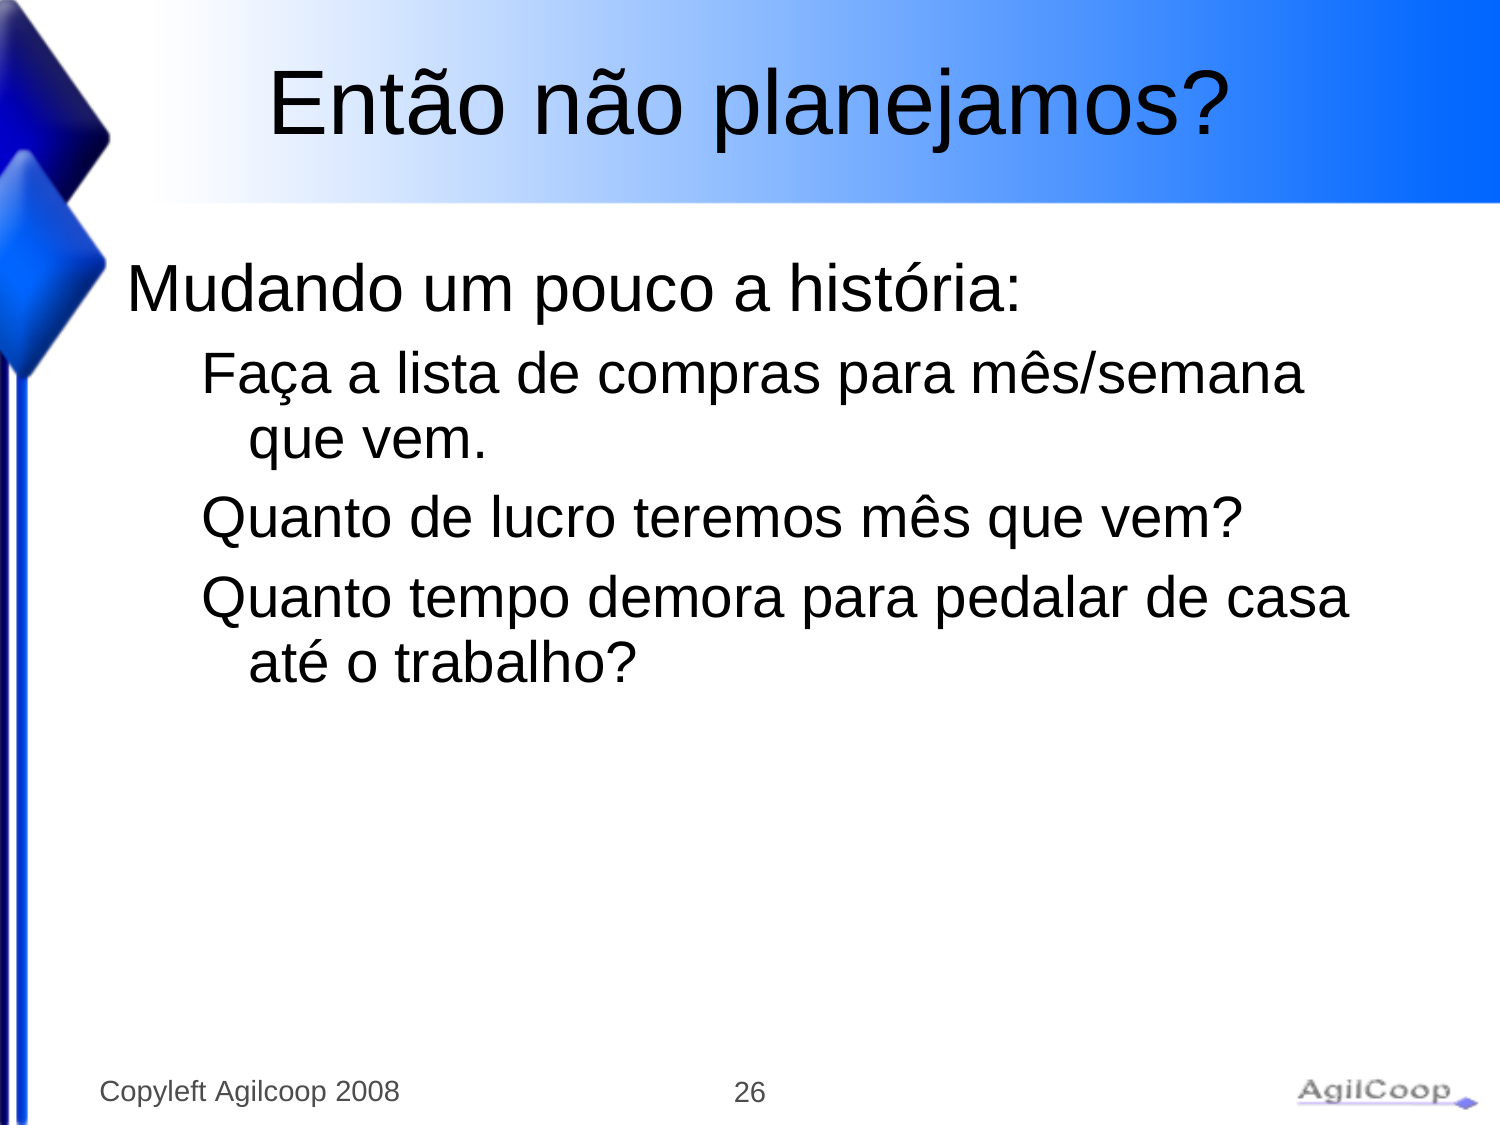

# Então não planejamos?
Mudando um pouco a história:
Faça a lista de compras para mês/semana que vem.
Quanto de lucro teremos mês que vem?
Quanto tempo demora para pedalar de casa até o trabalho?
26